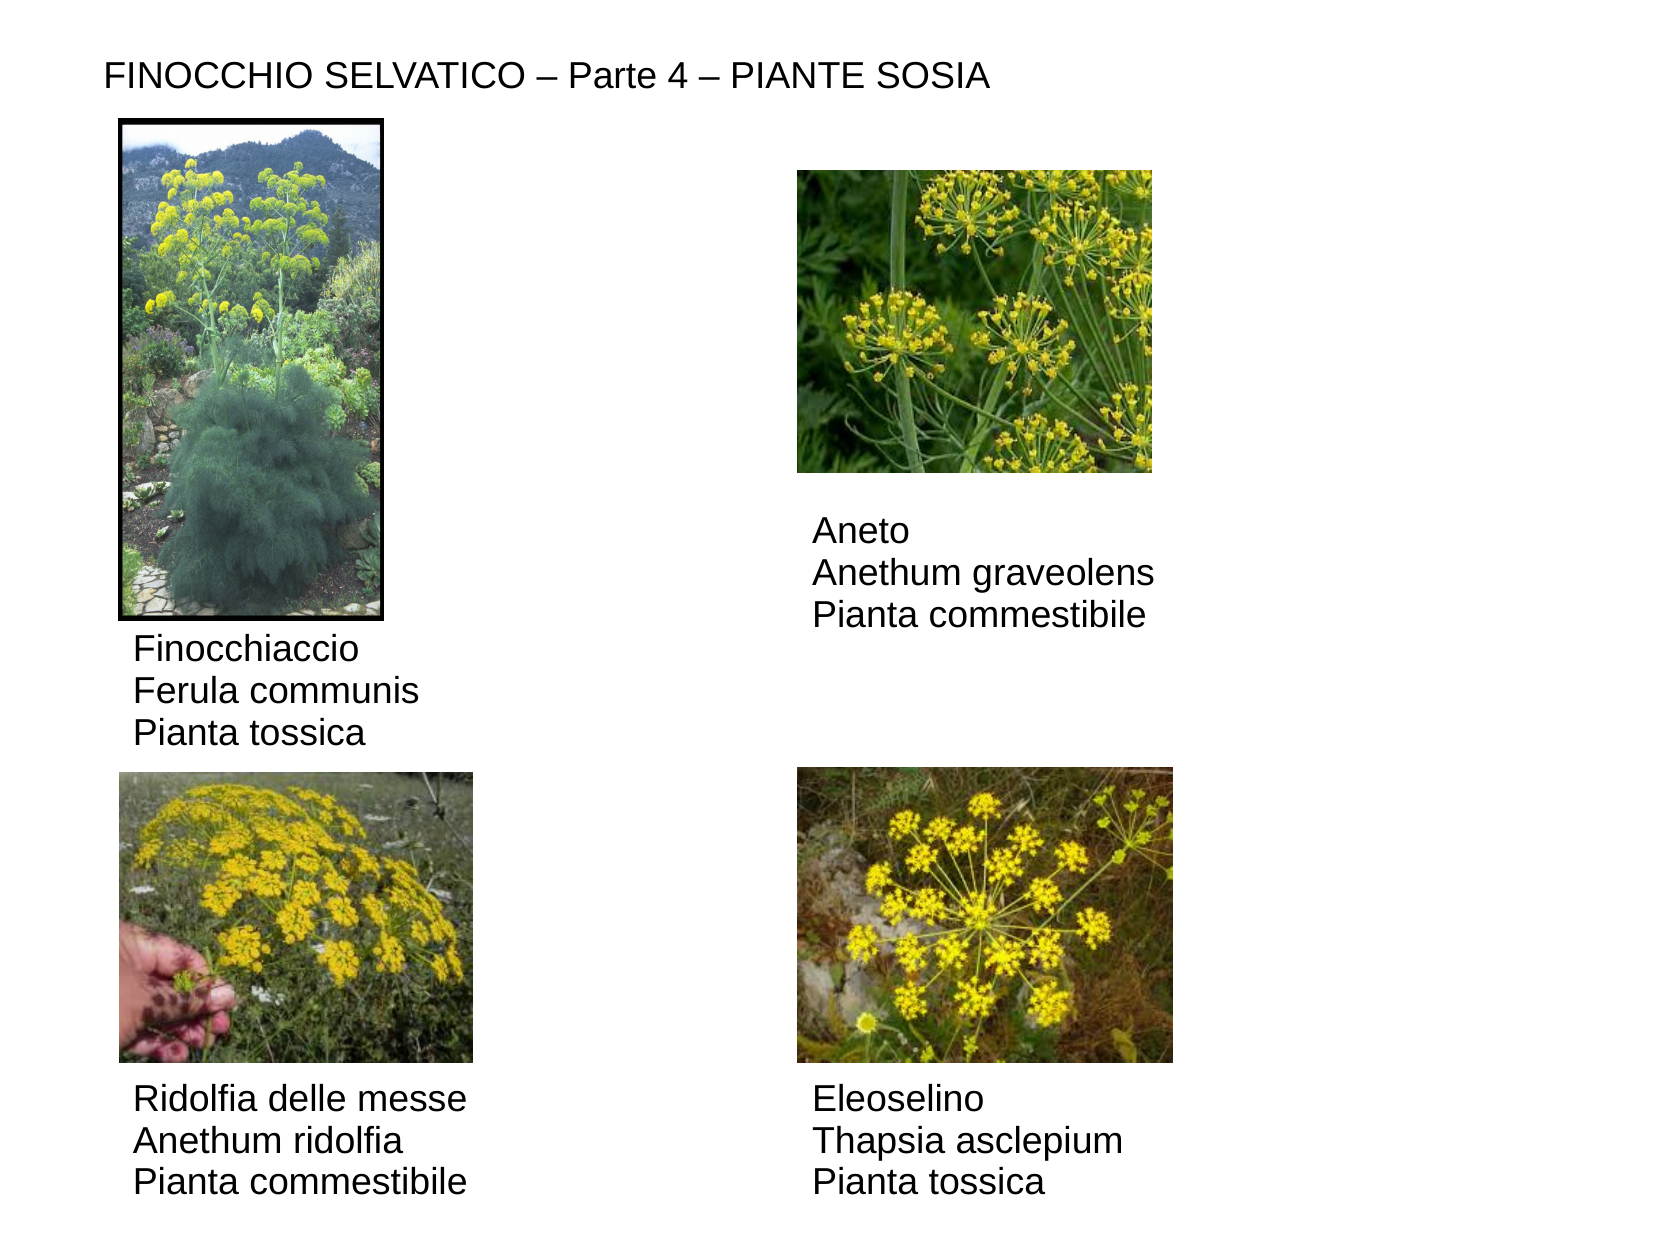

FINOCCHIO SELVATICO – Parte 4 – PIANTE SOSIA
Aneto
Anethum graveolens
Pianta commestibile
Finocchiaccio
Ferula communis
Pianta tossica
Ridolfia delle messe
Anethum ridolfia
Pianta commestibile
Eleoselino
Thapsia asclepium
Pianta tossica